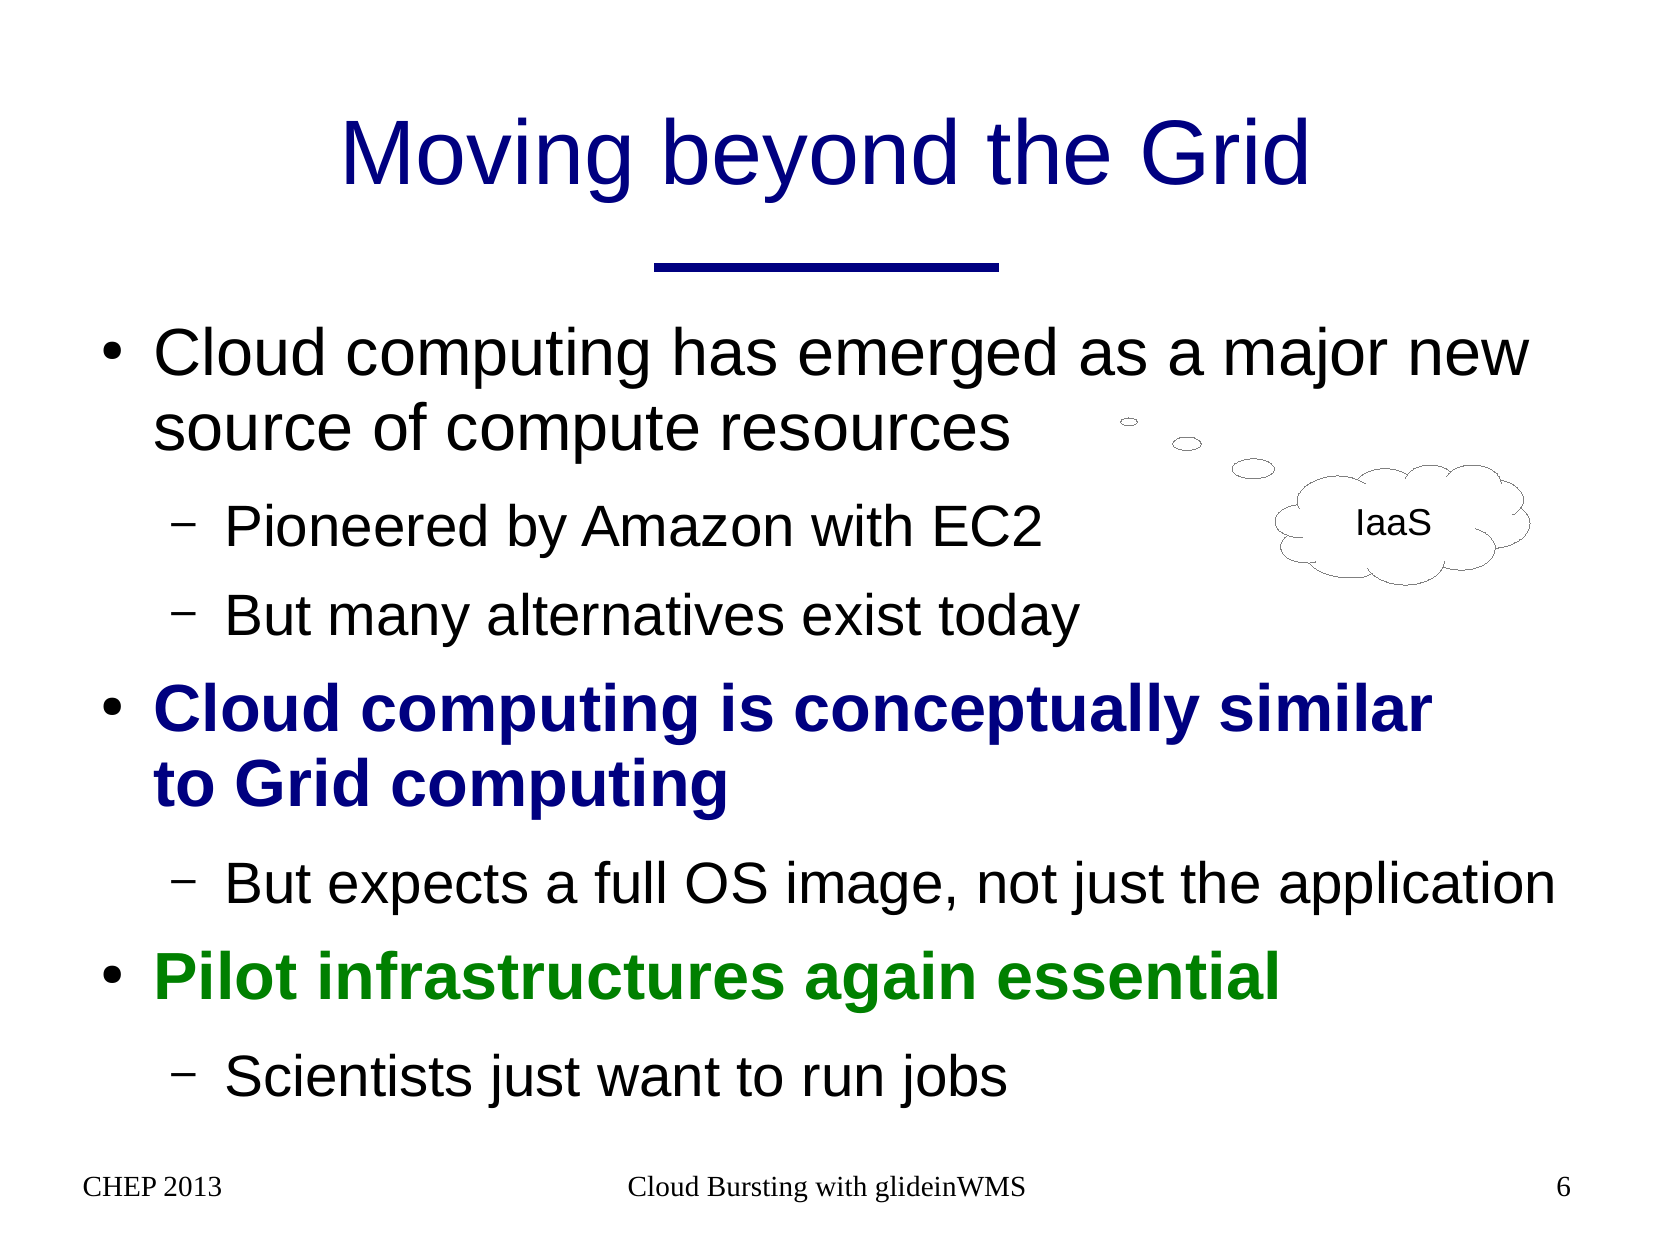

# Moving beyond the Grid
Cloud computing has emerged as a major new source of compute resources
Pioneered by Amazon with EC2
But many alternatives exist today
Cloud computing is conceptually similar
to Grid computing
But expects a full OS image, not just the application
Pilot infrastructures again essential
Scientists just want to run jobs
IaaS
CHEP 2013
Cloud Bursting with glideinWMS
6